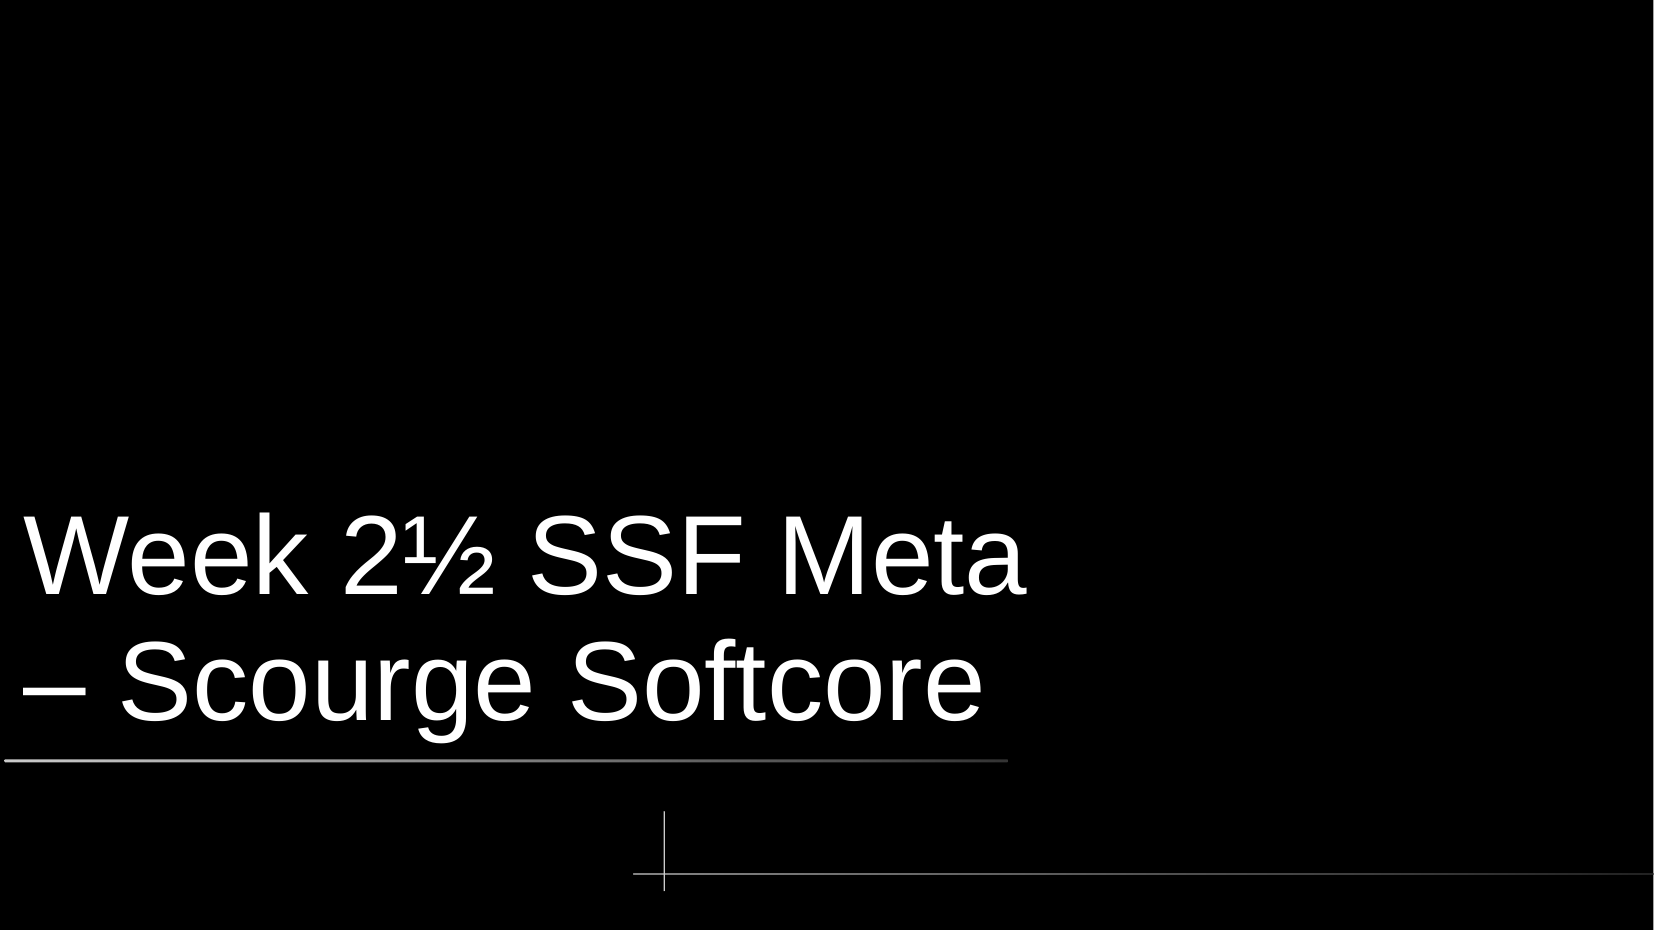

# Week 2½ SSF Meta – Scourge Softcore